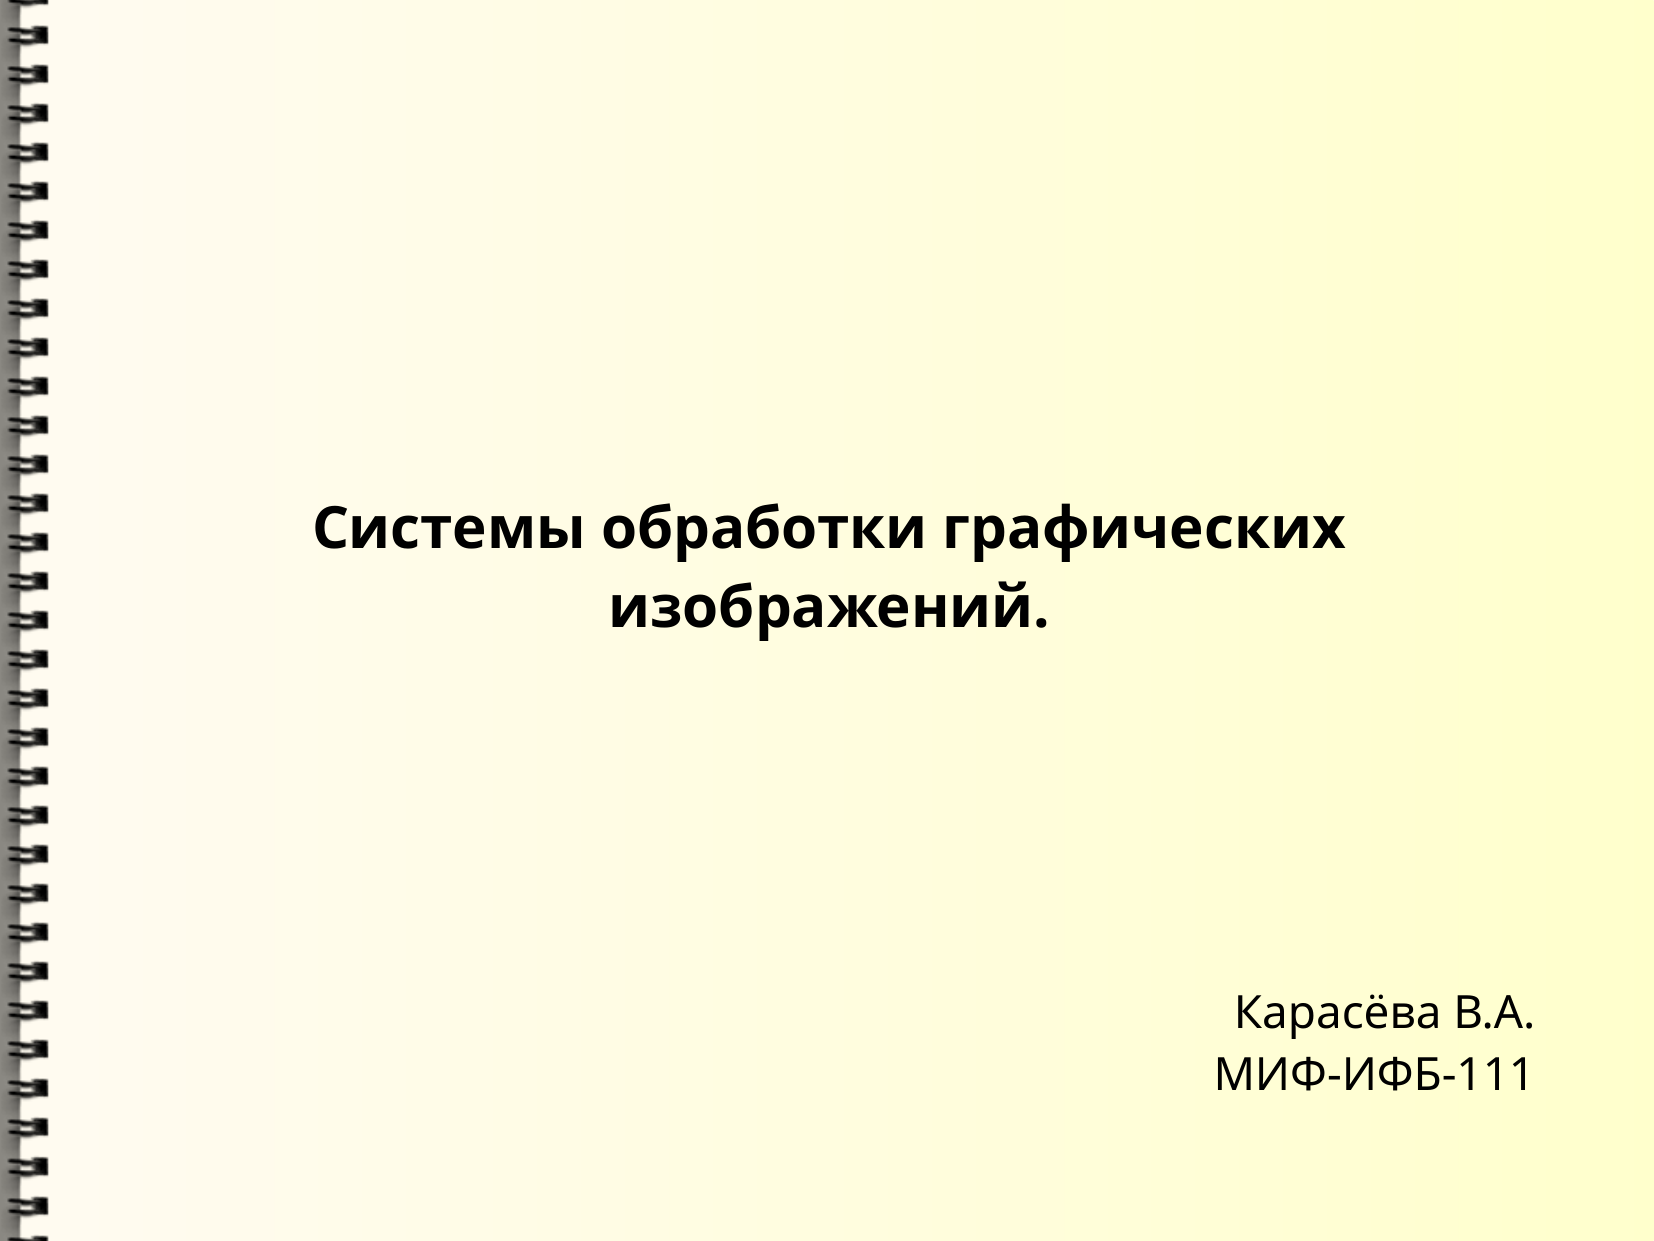

# Системы обработки графических изображений.
Карасёва В.А.
МИФ-ИФБ-111